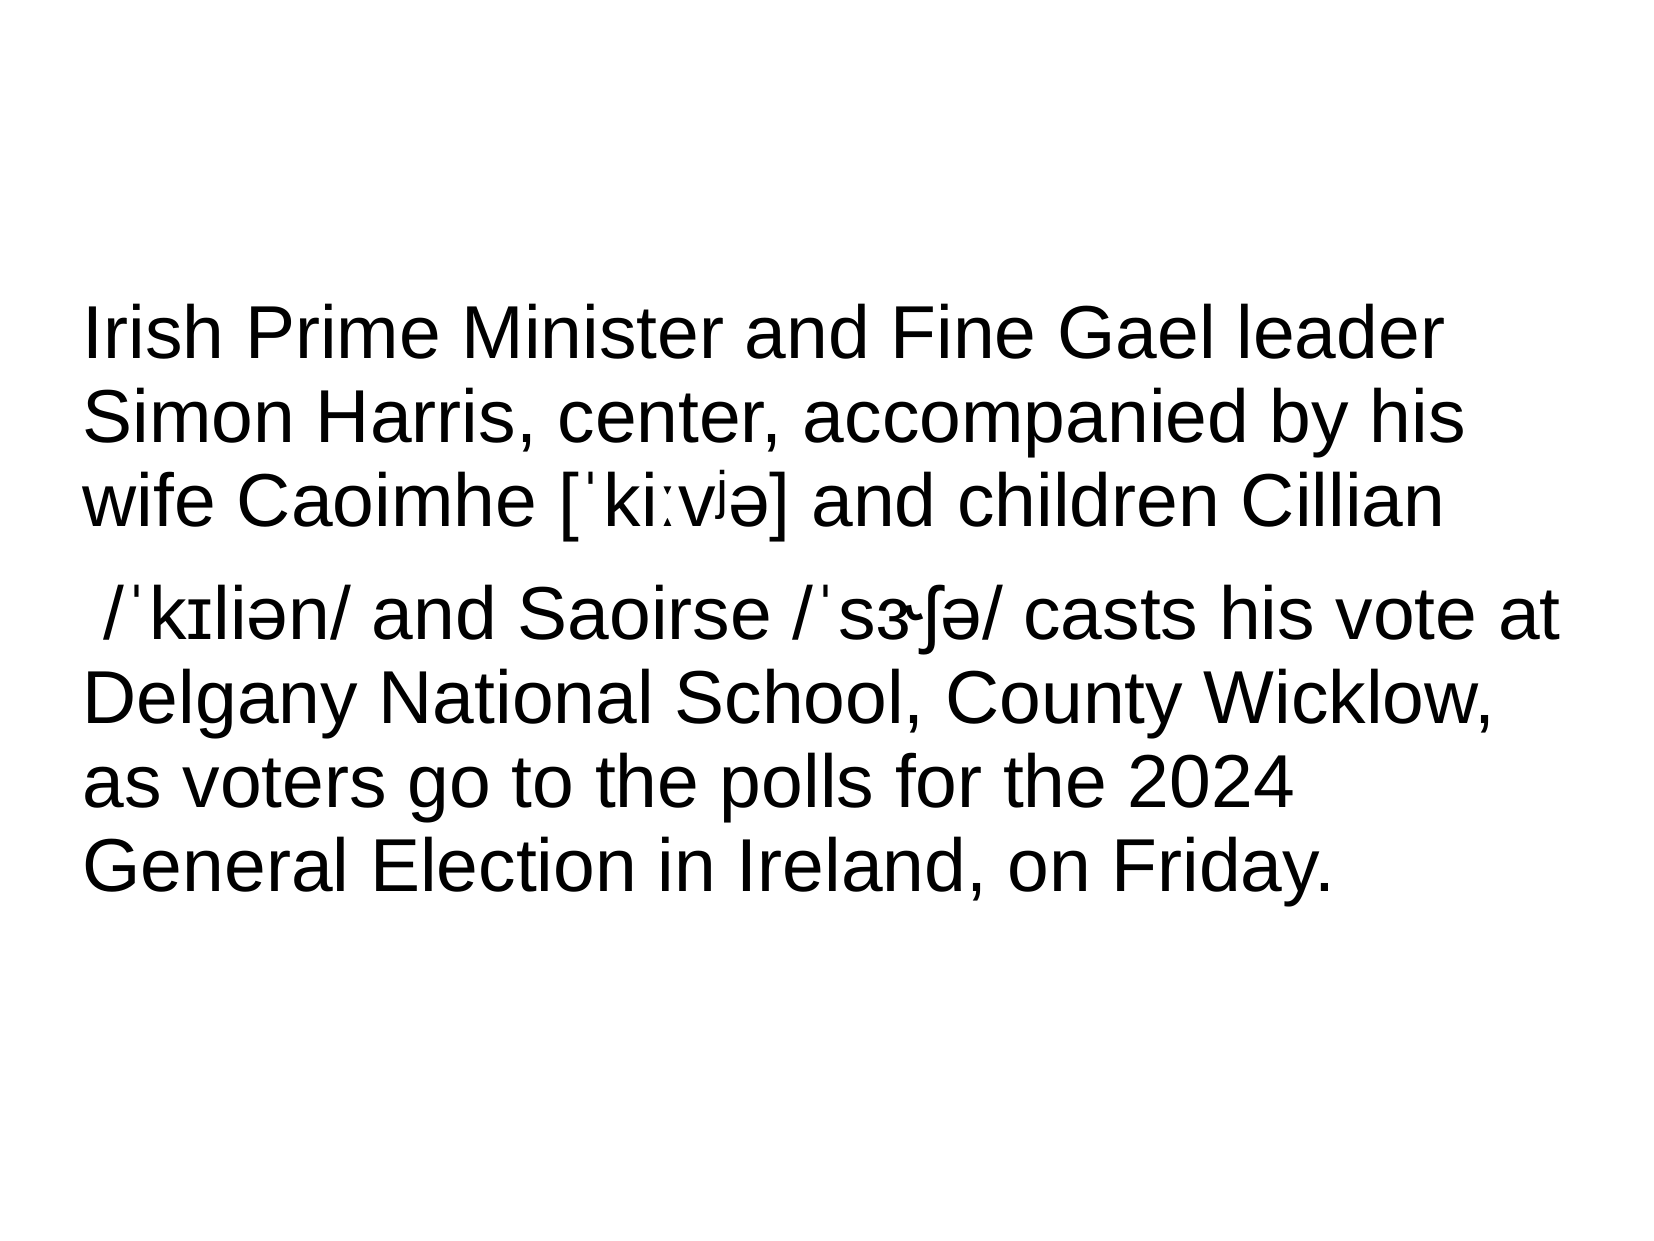

#
Irish Prime Minister and Fine Gael leader Simon Harris, center, accompanied by his wife Caoimhe [ˈkiːvʲə] and children Cillian
 /ˈkɪliən/ and Saoirse /ˈsɝʃə/ casts his vote at Delgany National School, County Wicklow, as voters go to the polls for the 2024 General Election in Ireland, on Friday.